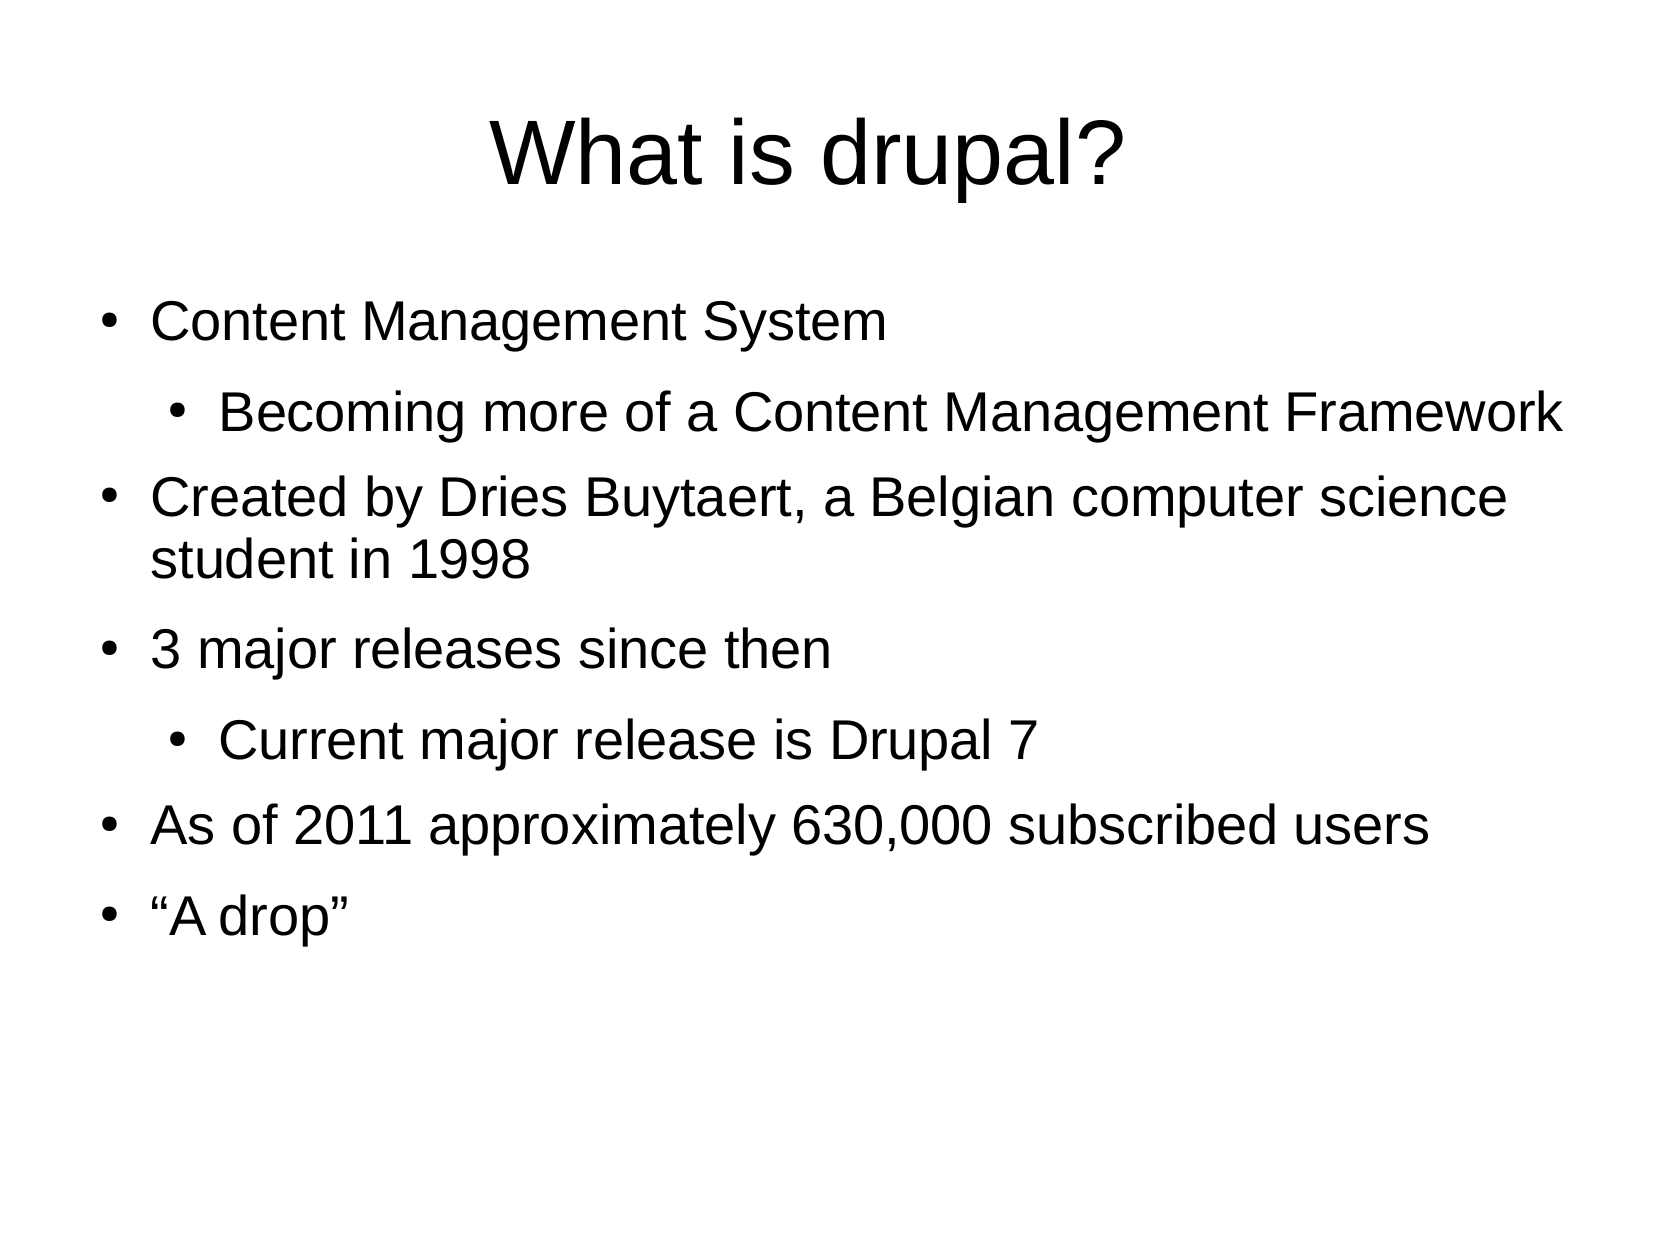

# What is drupal?
Content Management System
Becoming more of a Content Management Framework
Created by Dries Buytaert, a Belgian computer science student in 1998
3 major releases since then
Current major release is Drupal 7
As of 2011 approximately 630,000 subscribed users
“A drop”